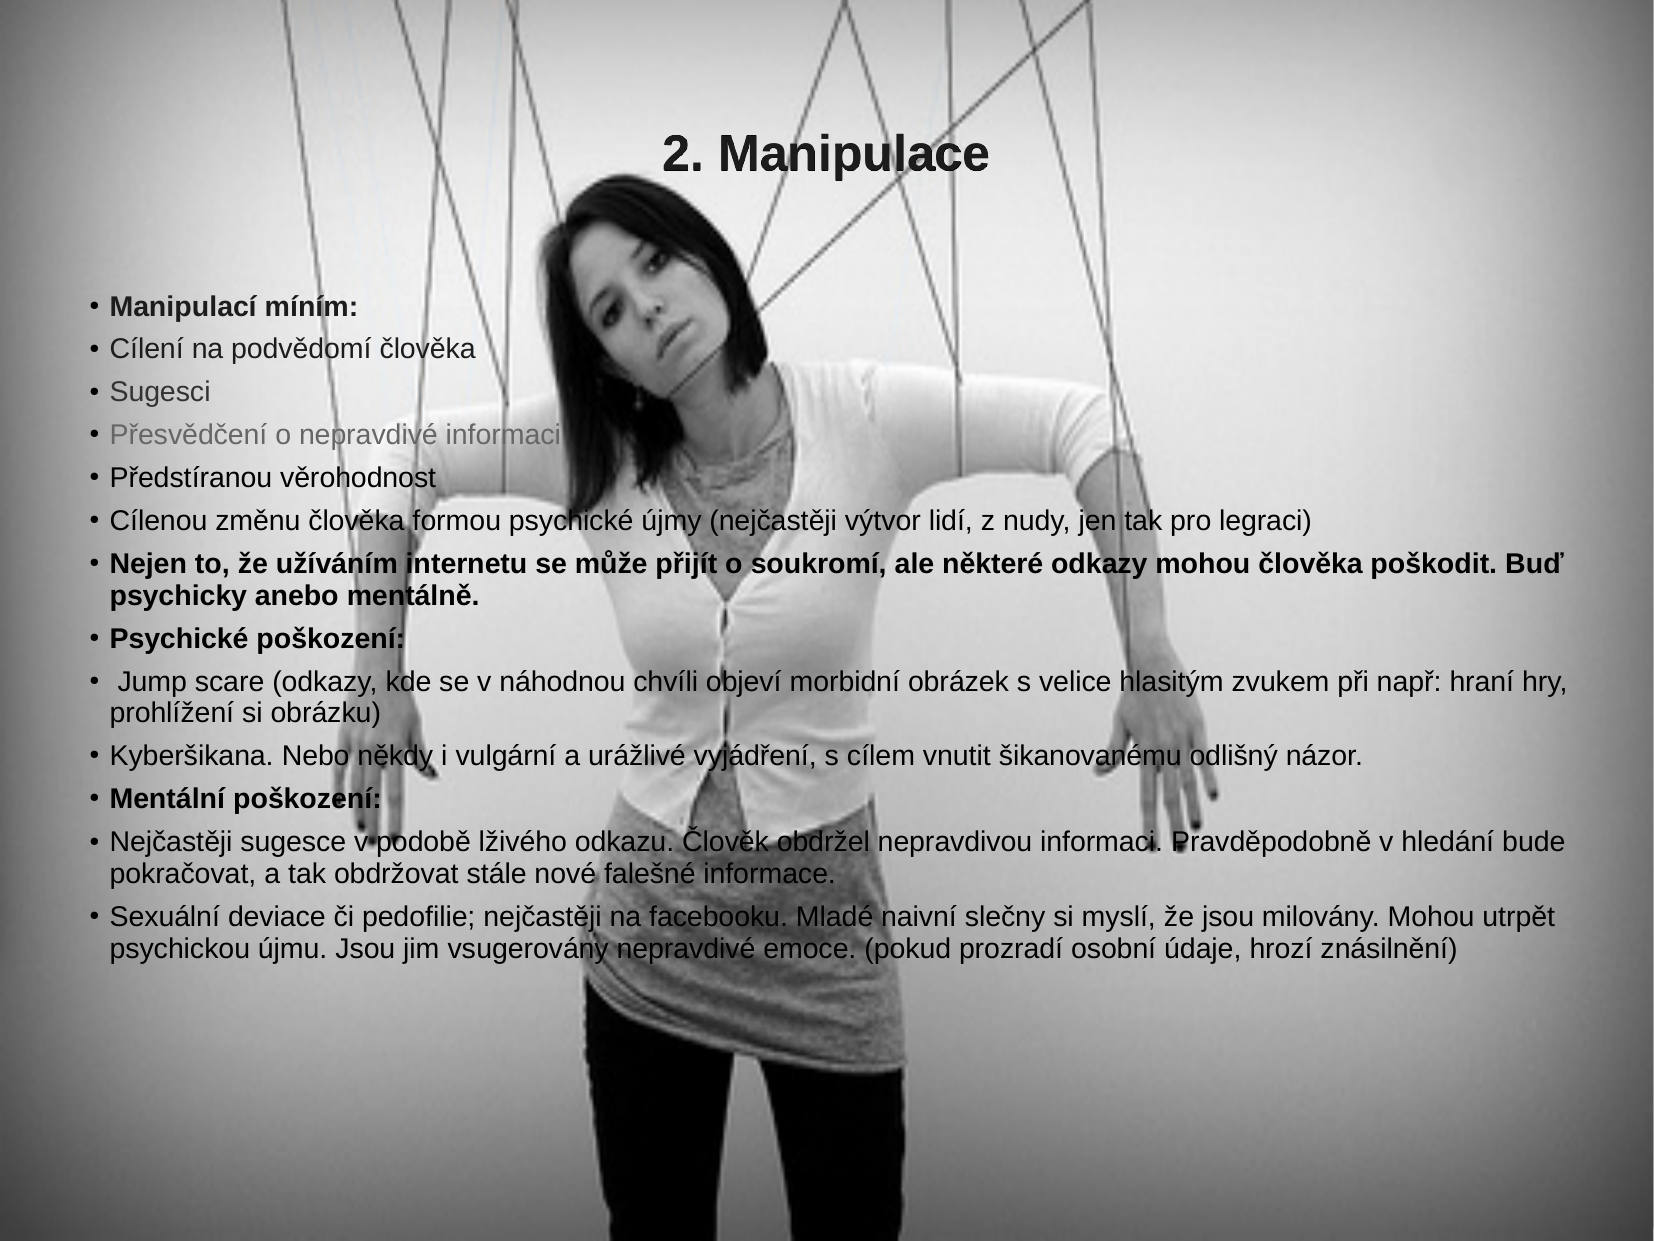

# 2. Manipulace
Manipulací míním:
Cílení na podvědomí člověka
Sugesci
Přesvědčení o nepravdivé informaci
Předstíranou věrohodnost
Cílenou změnu člověka formou psychické újmy (nejčastěji výtvor lidí, z nudy, jen tak pro legraci)
Nejen to, že užíváním internetu se může přijít o soukromí, ale některé odkazy mohou člověka poškodit. Buď psychicky anebo mentálně.
Psychické poškození:
 Jump scare (odkazy, kde se v náhodnou chvíli objeví morbidní obrázek s velice hlasitým zvukem při např: hraní hry, prohlížení si obrázku)
Kyberšikana. Nebo někdy i vulgární a urážlivé vyjádření, s cílem vnutit šikanovanému odlišný názor.
Mentální poškození:
Nejčastěji sugesce v podobě lživého odkazu. Člověk obdržel nepravdivou informaci. Pravděpodobně v hledání bude pokračovat, a tak obdržovat stále nové falešné informace.
Sexuální deviace či pedofilie; nejčastěji na facebooku. Mladé naivní slečny si myslí, že jsou milovány. Mohou utrpět psychickou újmu. Jsou jim vsugerovány nepravdivé emoce. (pokud prozradí osobní údaje, hrozí znásilnění)